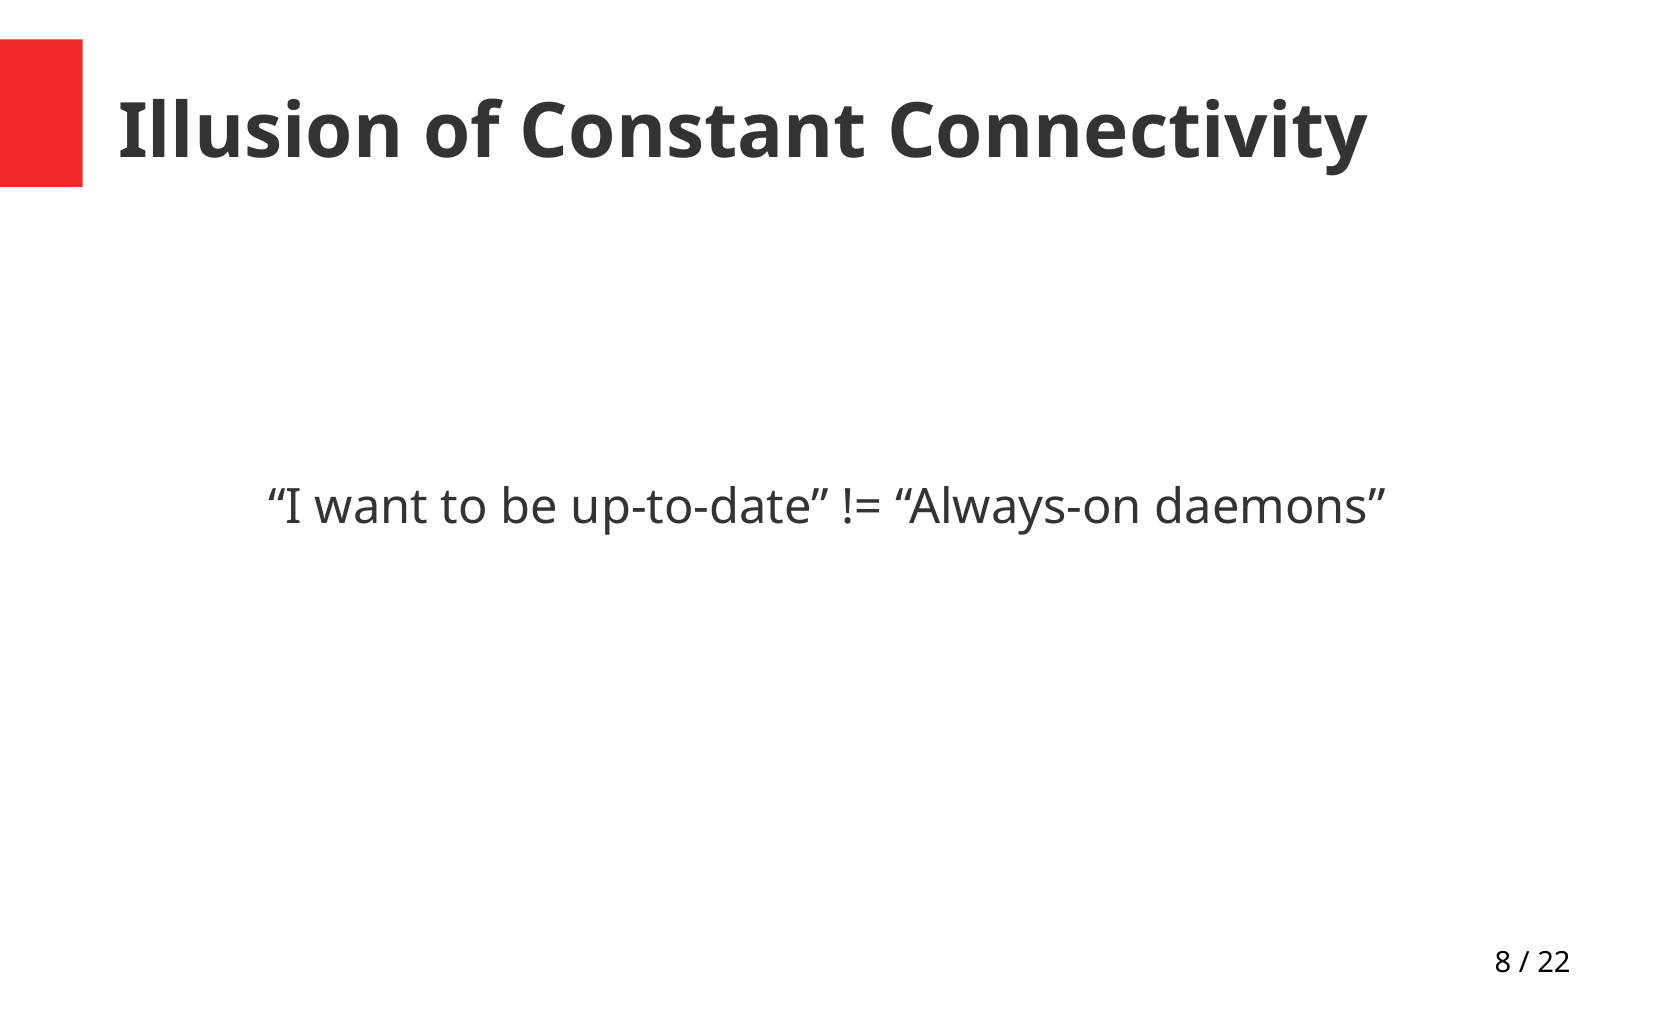

# Illusion of Constant Connectivity
“I want to be up-to-date” != “Always-on daemons”
8